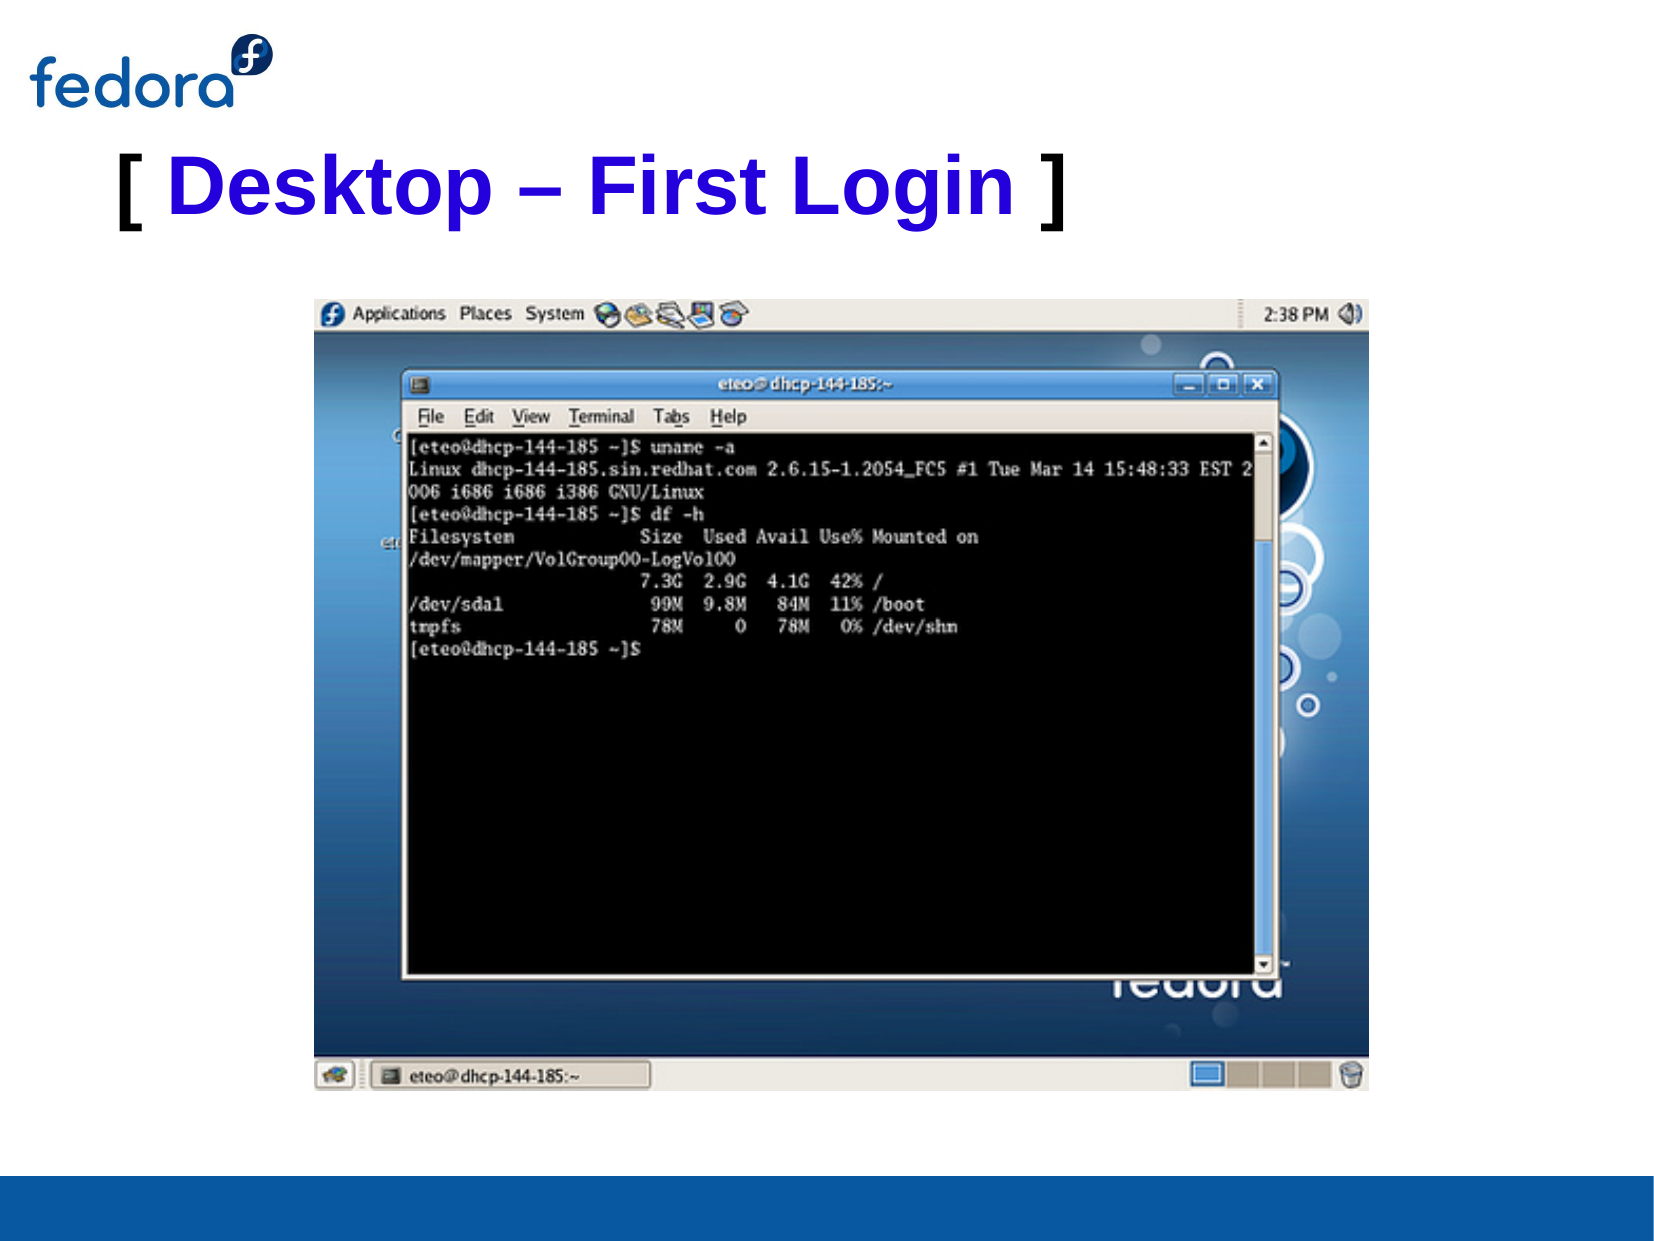

# [ Desktop – First Login ]